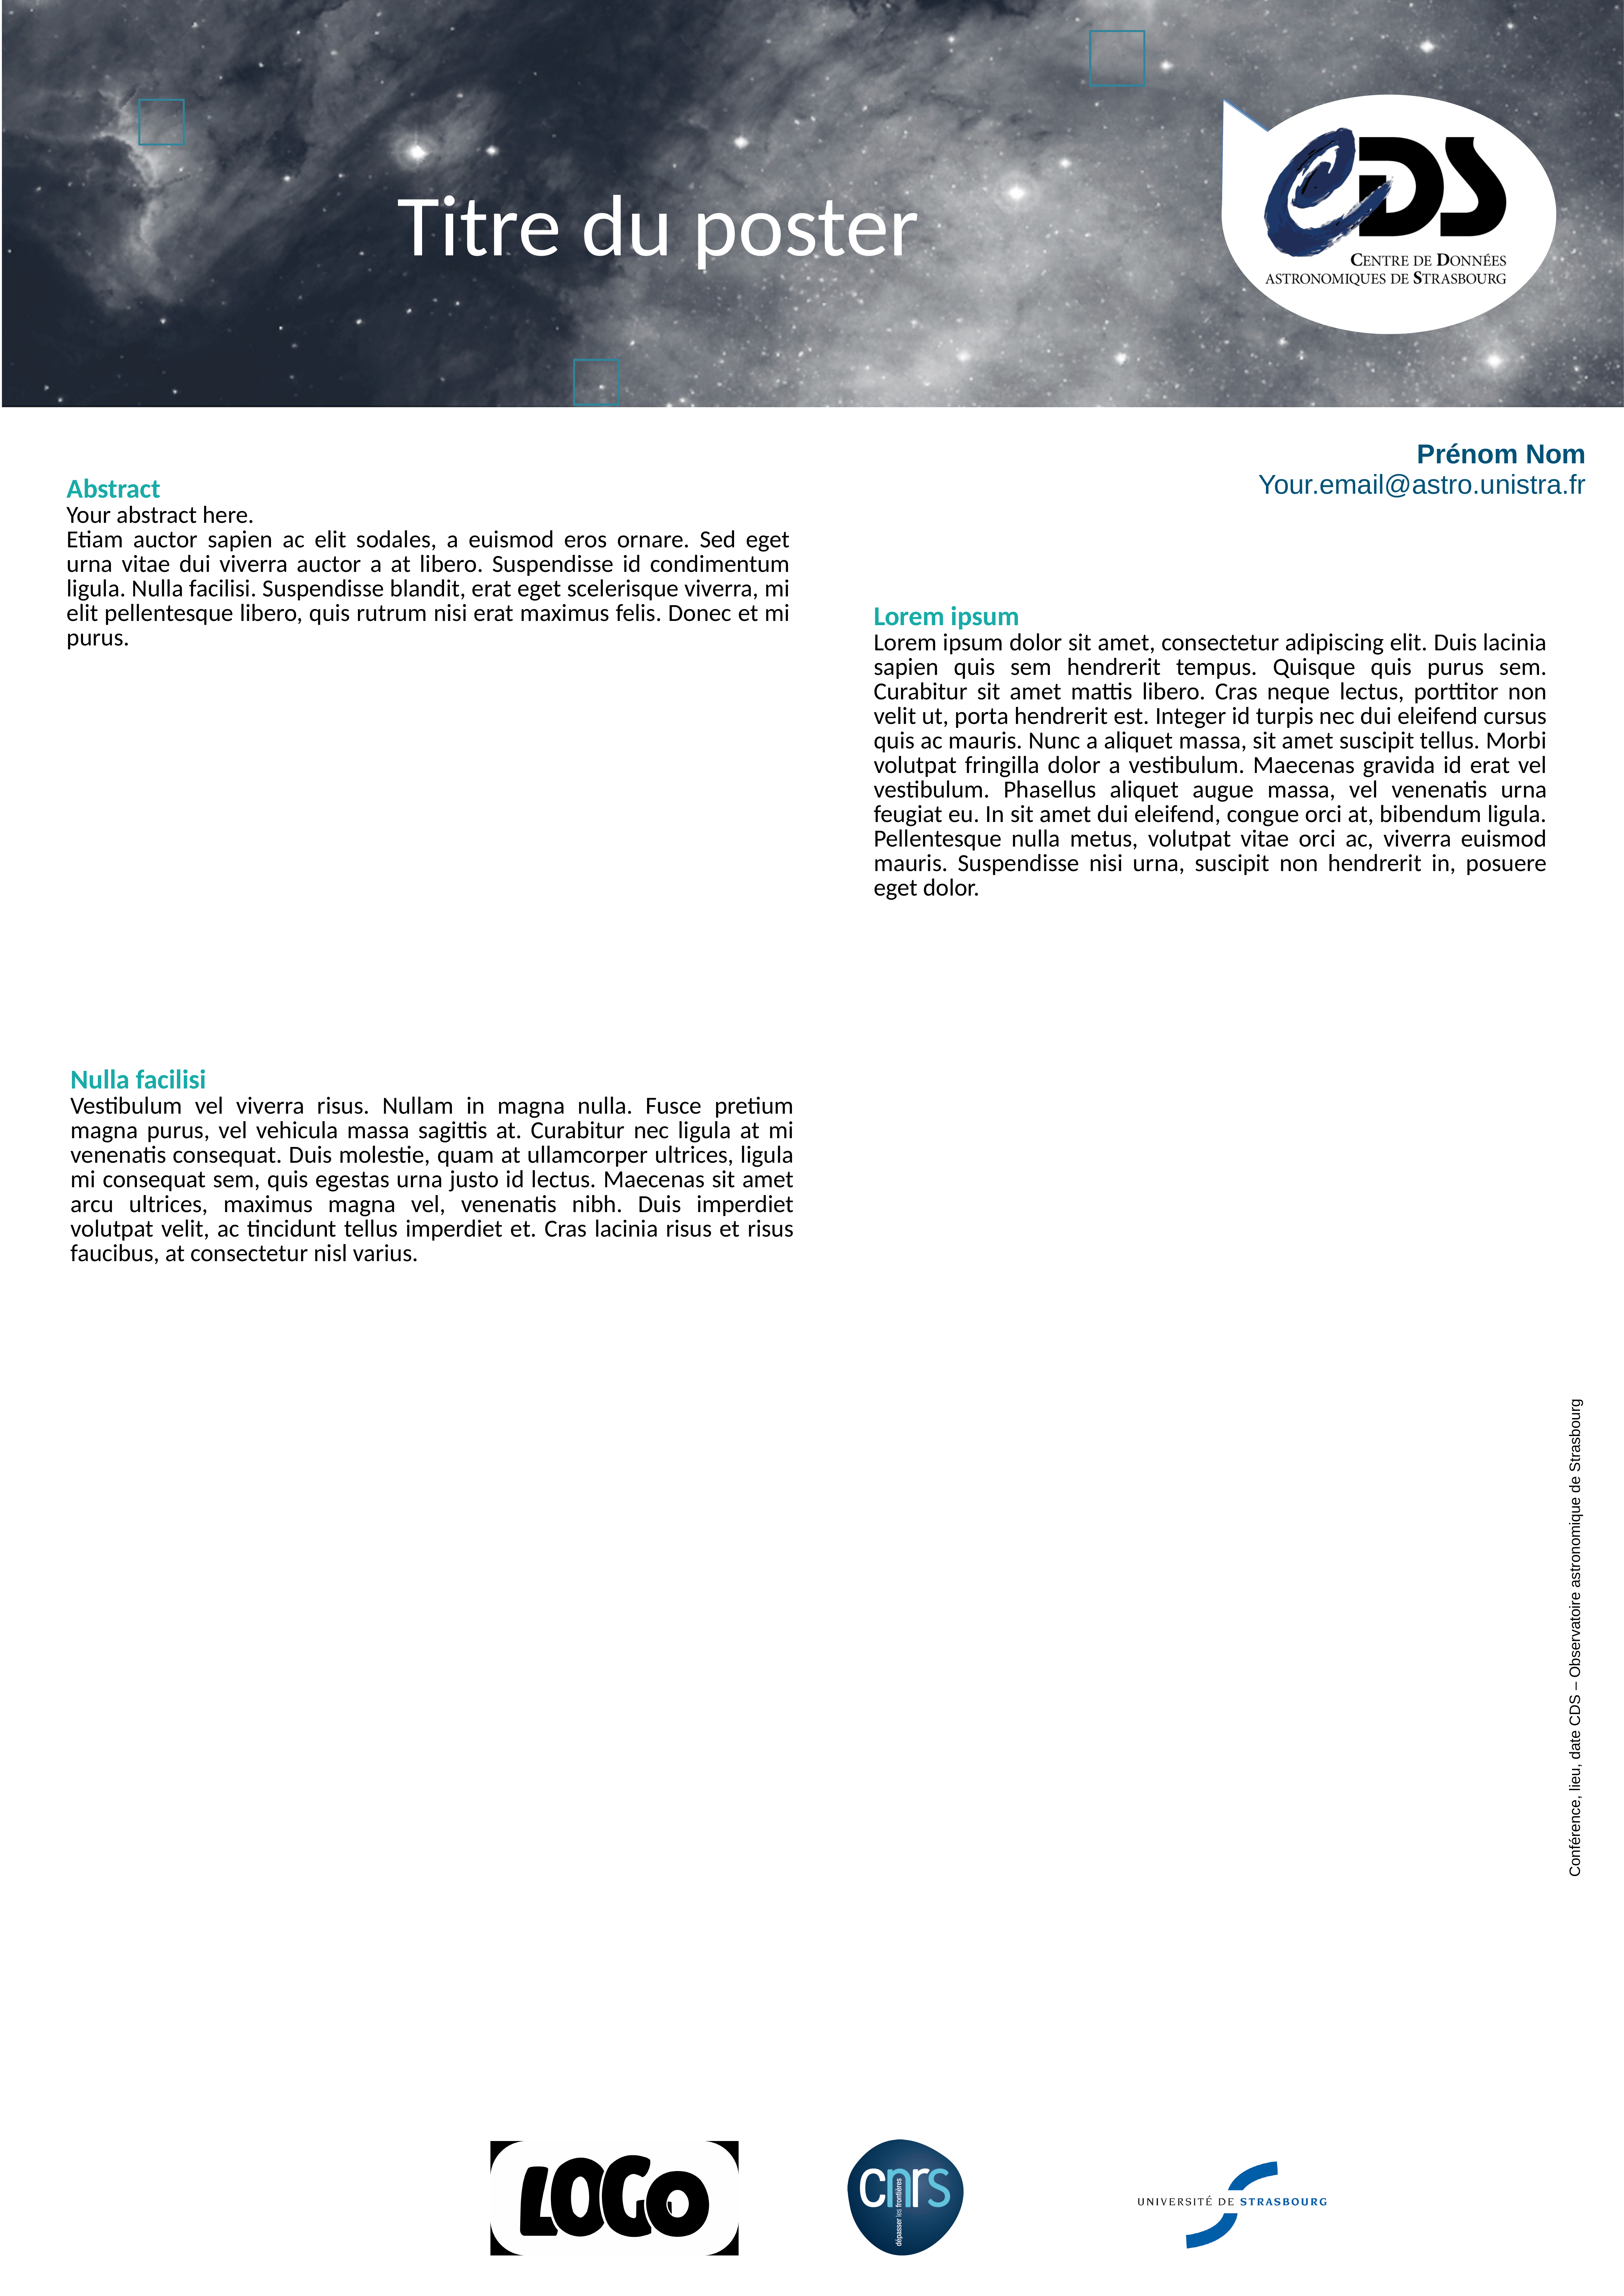

Titre du poster
Prénom Nom
Your.email@astro.unistra.fr
Abstract
Your abstract here.
Etiam auctor sapien ac elit sodales, a euismod eros ornare. Sed eget urna vitae dui viverra auctor a at libero. Suspendisse id condimentum ligula. Nulla facilisi. Suspendisse blandit, erat eget scelerisque viverra, mi elit pellentesque libero, quis rutrum nisi erat maximus felis. Donec et mi purus.
Lorem ipsum
Lorem ipsum dolor sit amet, consectetur adipiscing elit. Duis lacinia sapien quis sem hendrerit tempus. Quisque quis purus sem. Curabitur sit amet mattis libero. Cras neque lectus, porttitor non velit ut, porta hendrerit est. Integer id turpis nec dui eleifend cursus quis ac mauris. Nunc a aliquet massa, sit amet suscipit tellus. Morbi volutpat fringilla dolor a vestibulum. Maecenas gravida id erat vel vestibulum. Phasellus aliquet augue massa, vel venenatis urna feugiat eu. In sit amet dui eleifend, congue orci at, bibendum ligula. Pellentesque nulla metus, volutpat vitae orci ac, viverra euismod mauris. Suspendisse nisi urna, suscipit non hendrerit in, posuere eget dolor.
Nulla facilisi
Vestibulum vel viverra risus. Nullam in magna nulla. Fusce pretium magna purus, vel vehicula massa sagittis at. Curabitur nec ligula at mi venenatis consequat. Duis molestie, quam at ullamcorper ultrices, ligula mi consequat sem, quis egestas urna justo id lectus. Maecenas sit amet arcu ultrices, maximus magna vel, venenatis nibh. Duis imperdiet volutpat velit, ac tincidunt tellus imperdiet et. Cras lacinia risus et risus faucibus, at consectetur nisl varius.